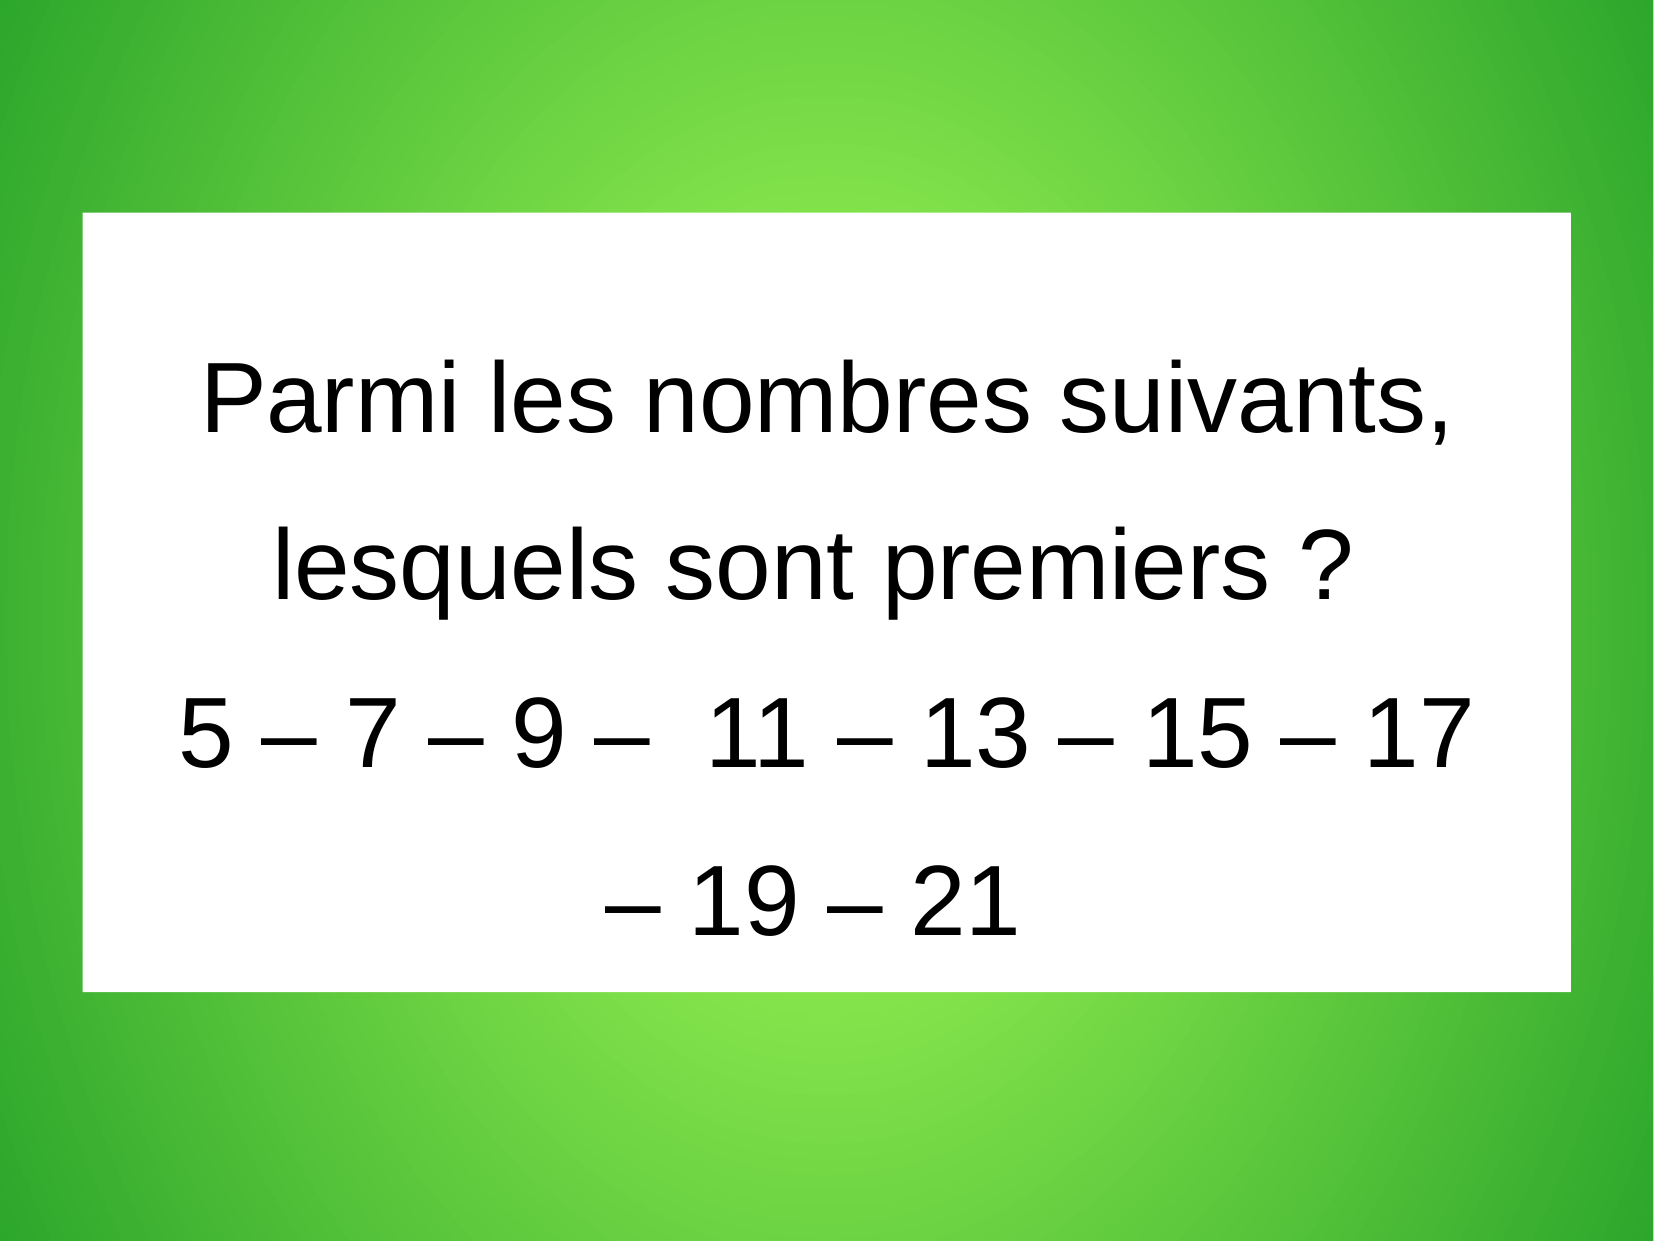

#
Parmi les nombres suivants, lesquels sont premiers ?
5 – 7 – 9 – 11 – 13 – 15 – 17 – 19 – 21